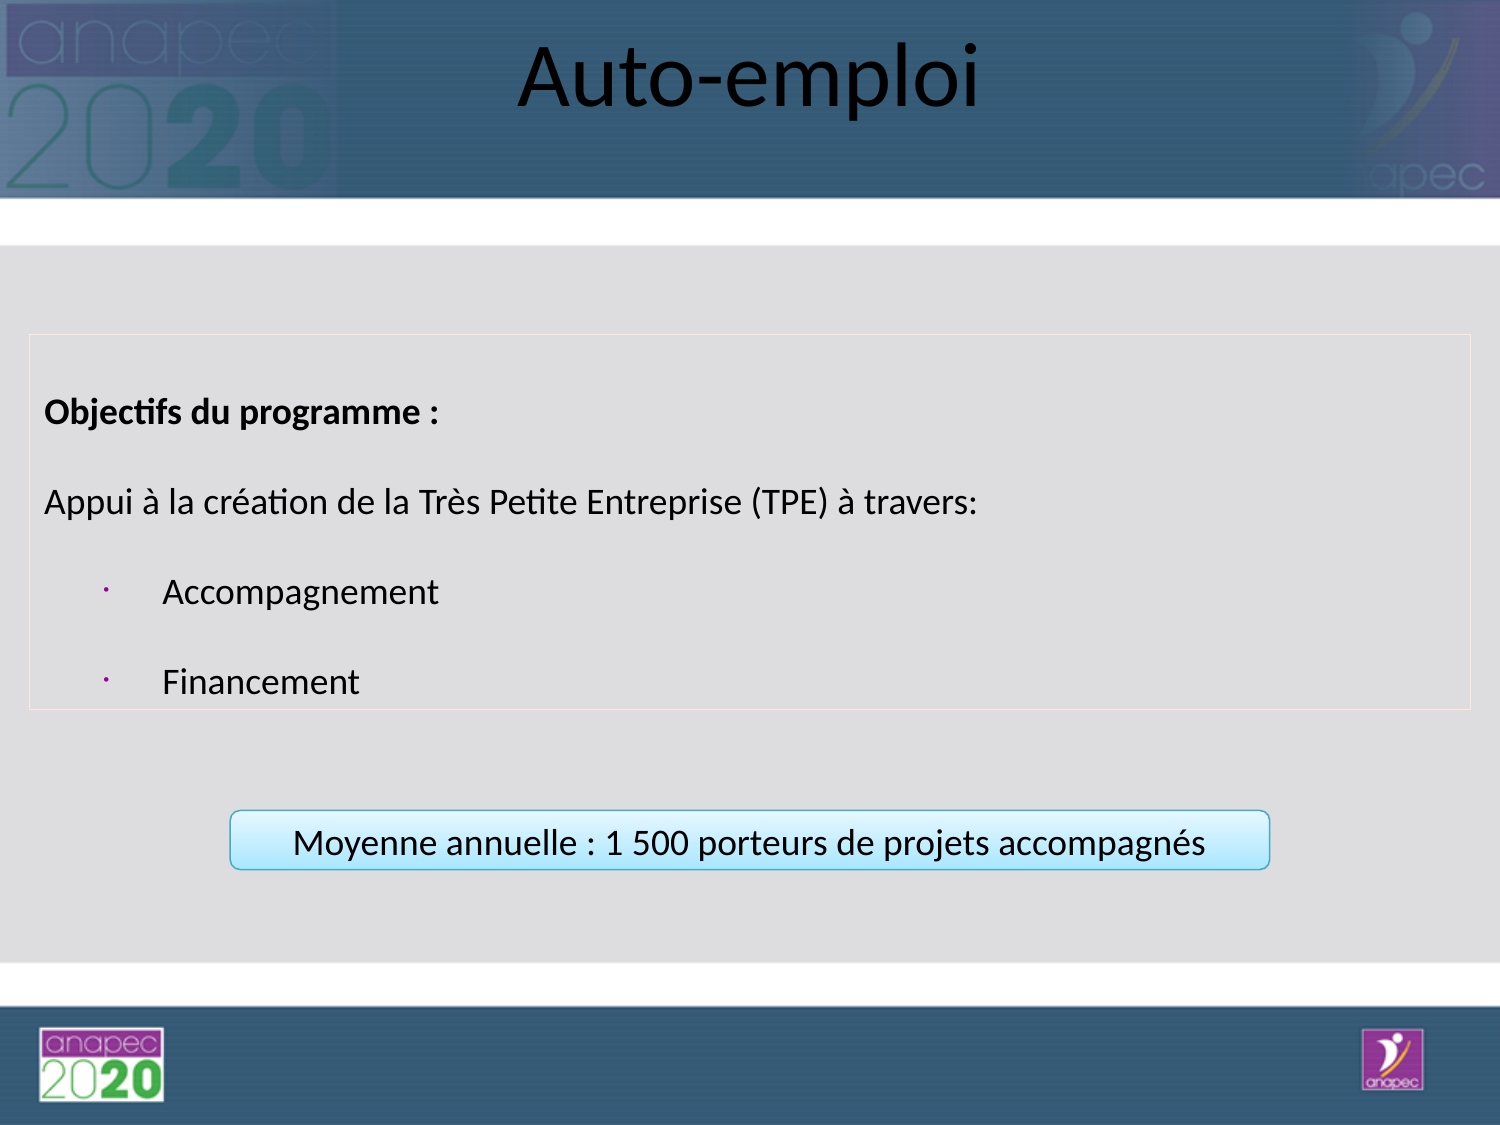

# Auto-emploi
Objectifs du programme :
Appui à la création de la Très Petite Entreprise (TPE) à travers:
Accompagnement
Financement
Moyenne annuelle : 1 500 porteurs de projets accompagnés